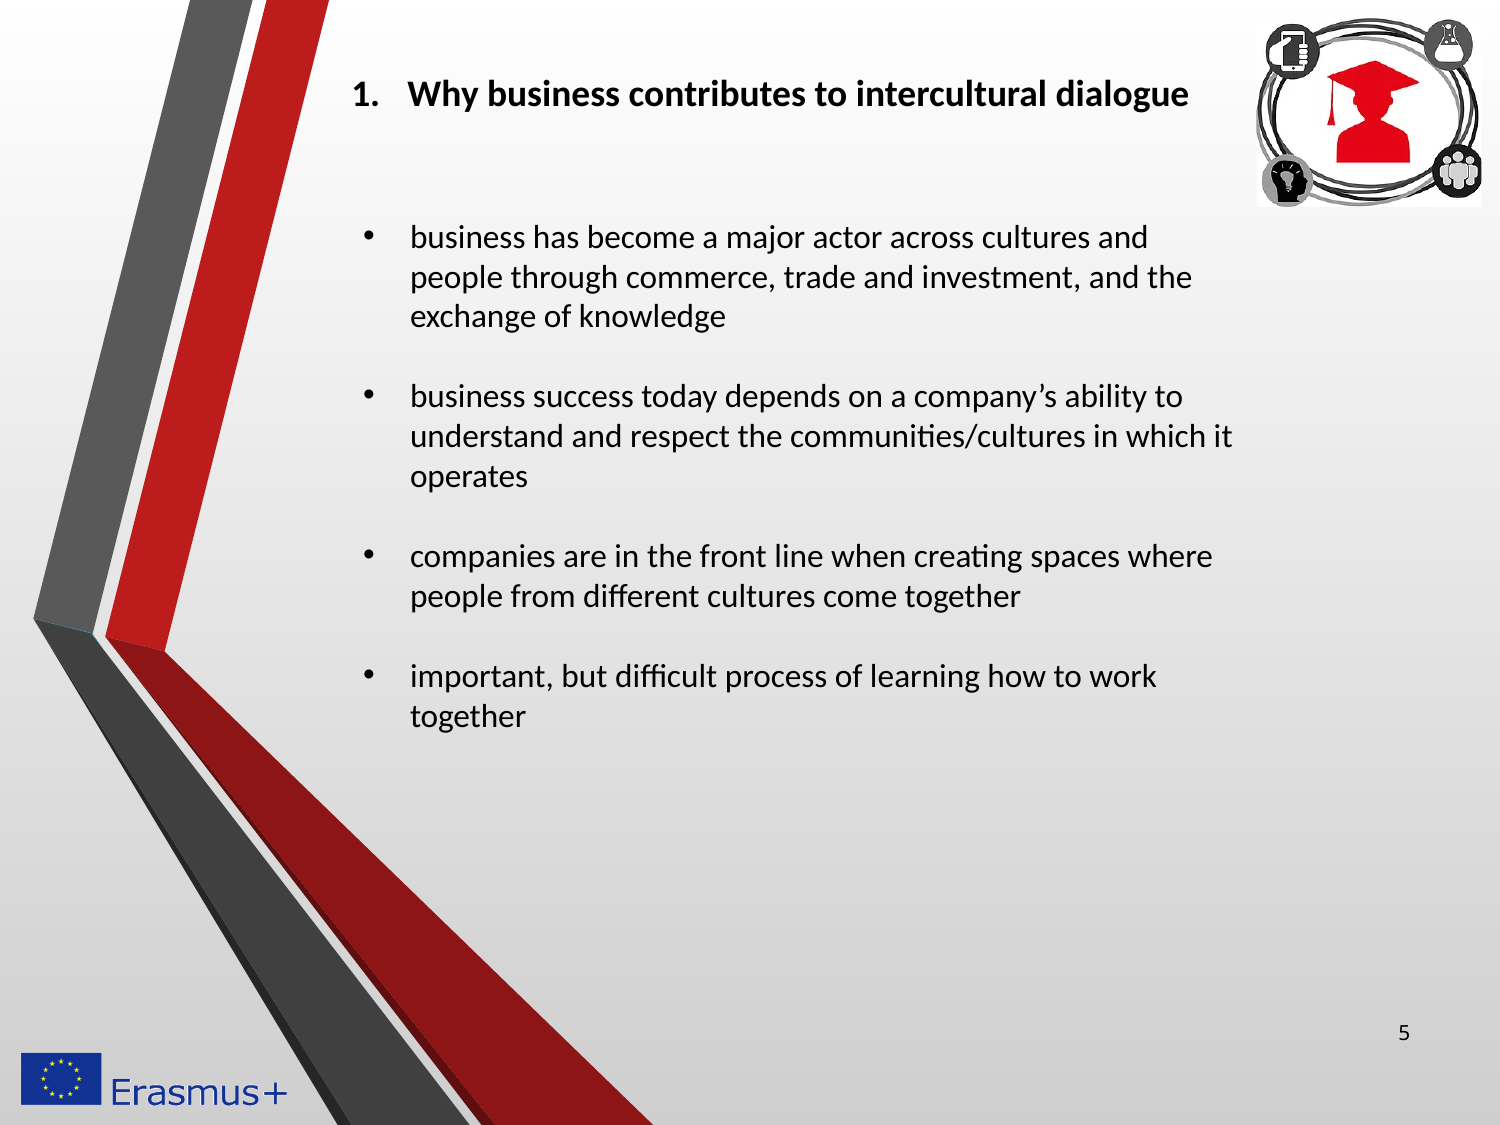

Why business contributes to intercultural dialogue
business has become a major actor across cultures and people through commerce, trade and investment, and the exchange of knowledge
business success today depends on a company’s ability to understand and respect the communities/cultures in which it operates
companies are in the front line when creating spaces where people from different cultures come together
important, but difficult process of learning how to work together